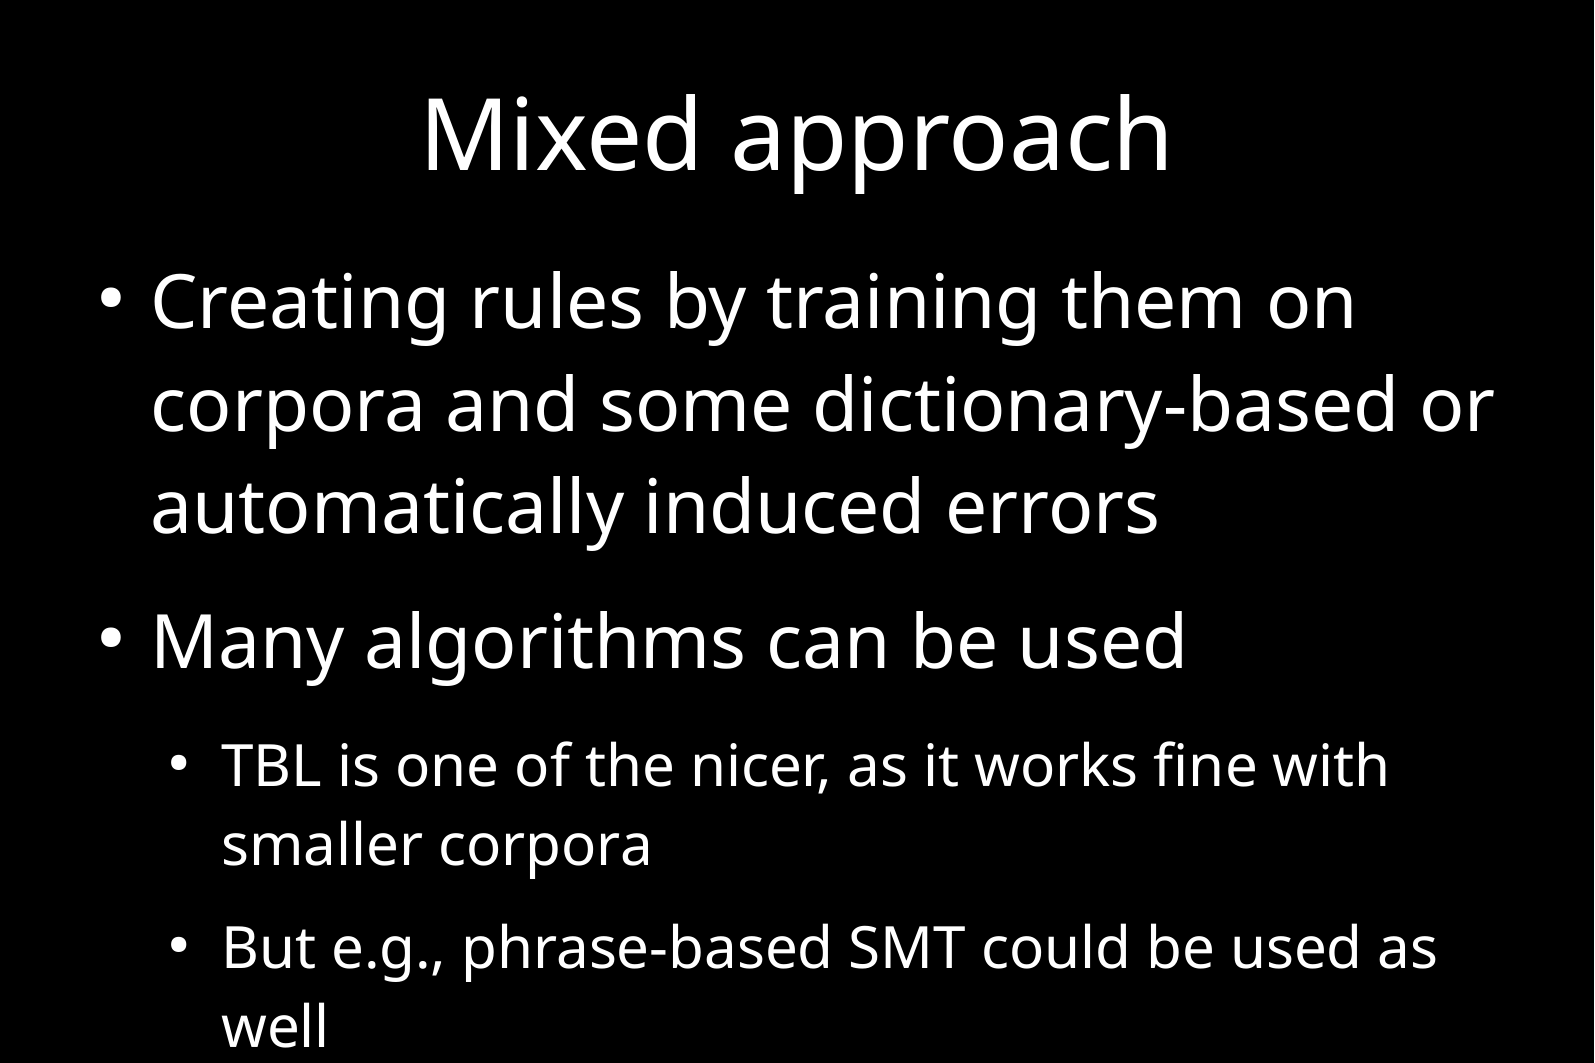

# Mixed approach
Creating rules by training them on corpora and some dictionary-based or automatically induced errors
Many algorithms can be used
TBL is one of the nicer, as it works fine with smaller corpora
But e.g., phrase-based SMT could be used as well